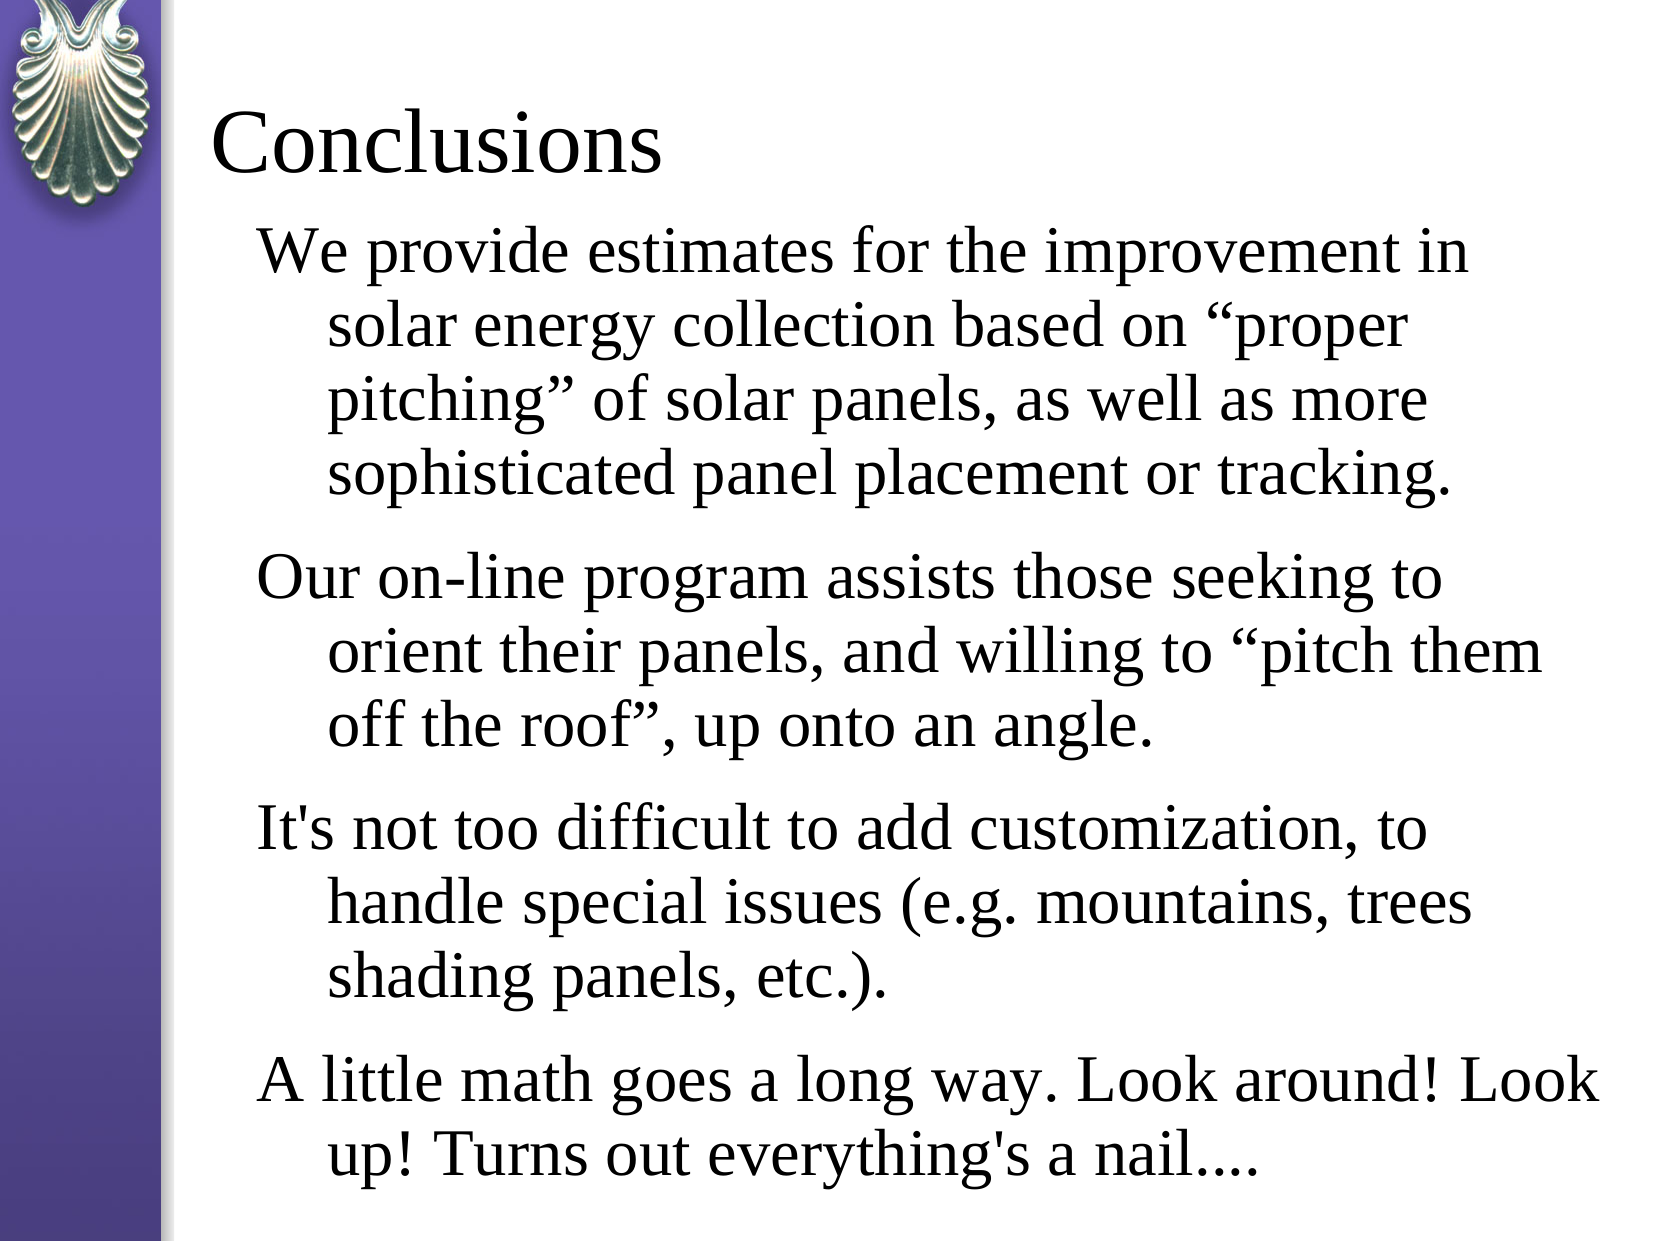

# Conclusions
We provide estimates for the improvement in solar energy collection based on “proper pitching” of solar panels, as well as more sophisticated panel placement or tracking.
Our on-line program assists those seeking to orient their panels, and willing to “pitch them off the roof”, up onto an angle.
It's not too difficult to add customization, to handle special issues (e.g. mountains, trees shading panels, etc.).
A little math goes a long way. Look around! Look up! Turns out everything's a nail....